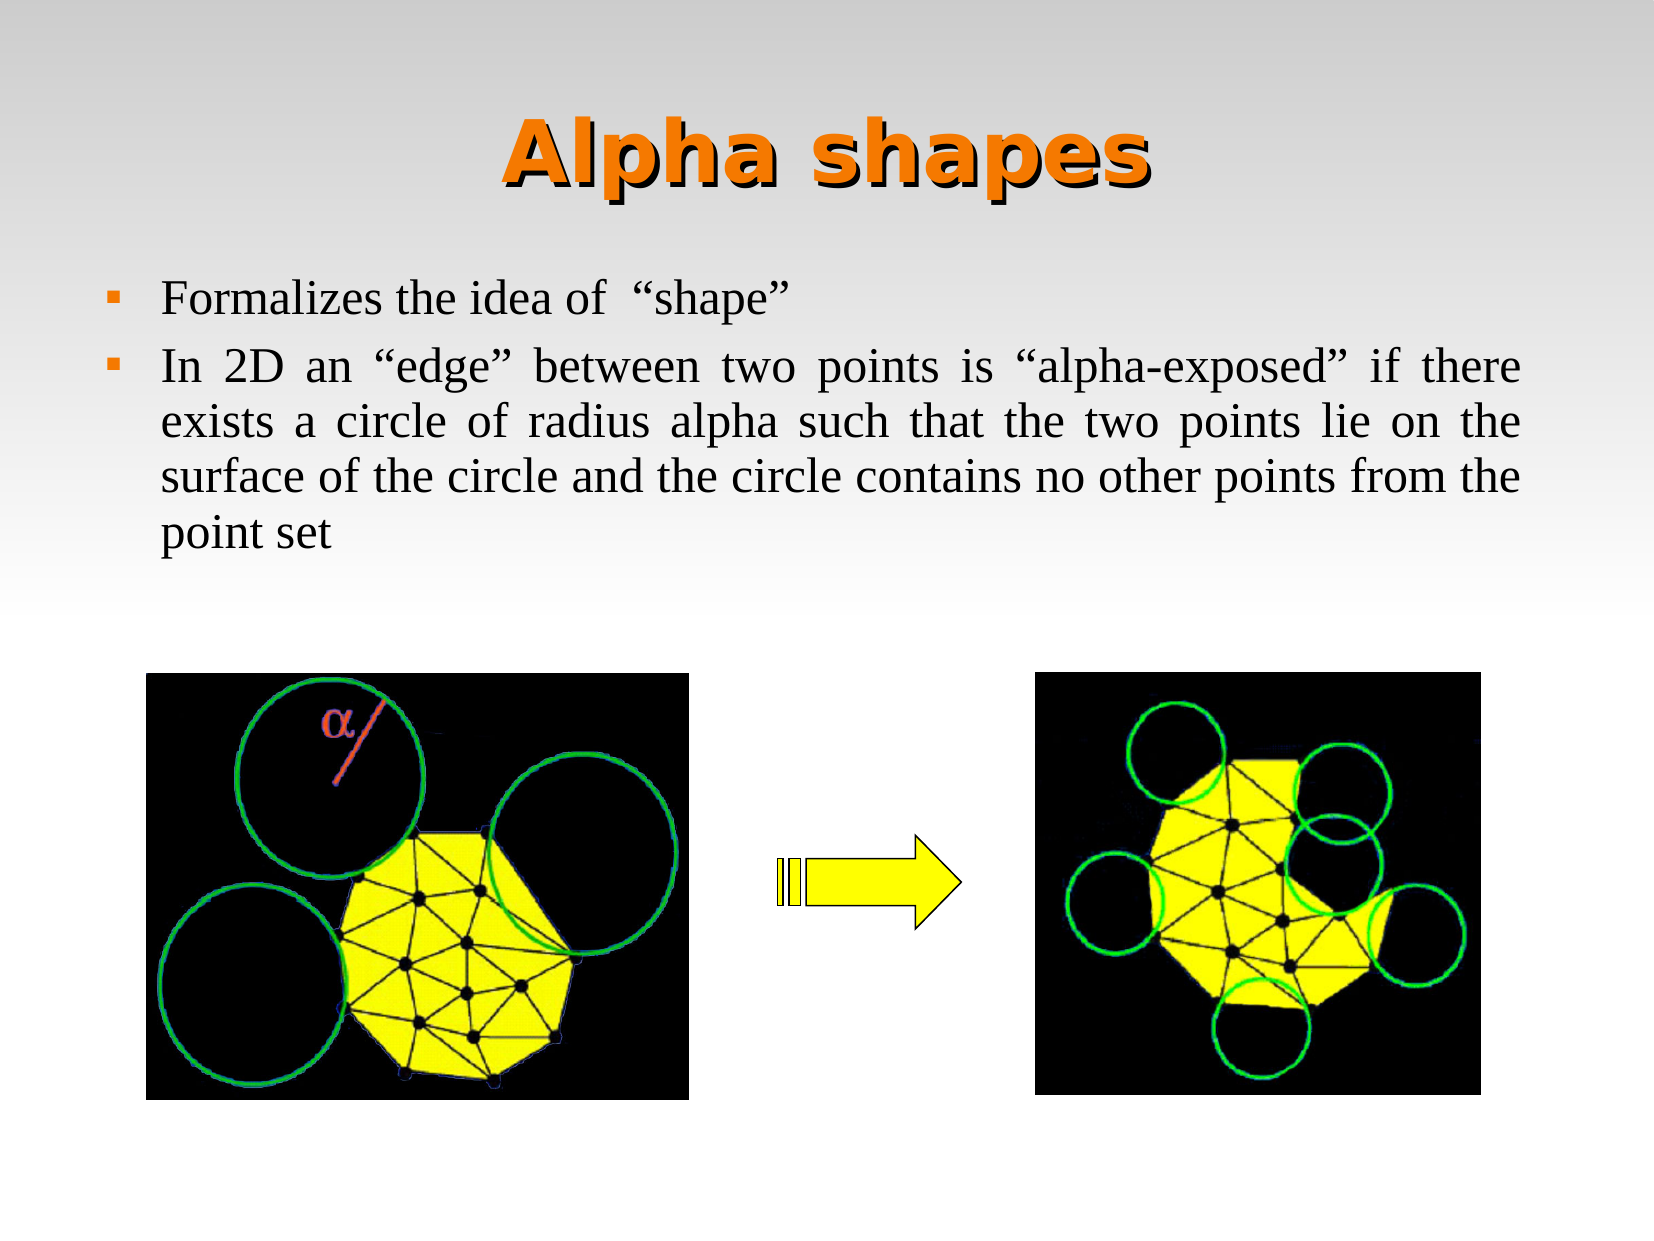

# Alpha shapes
Formalizes the idea of “shape”
In 2D an “edge” between two points is “alpha-exposed” if there exists a circle of radius alpha such that the two points lie on the surface of the circle and the circle contains no other points from the point set